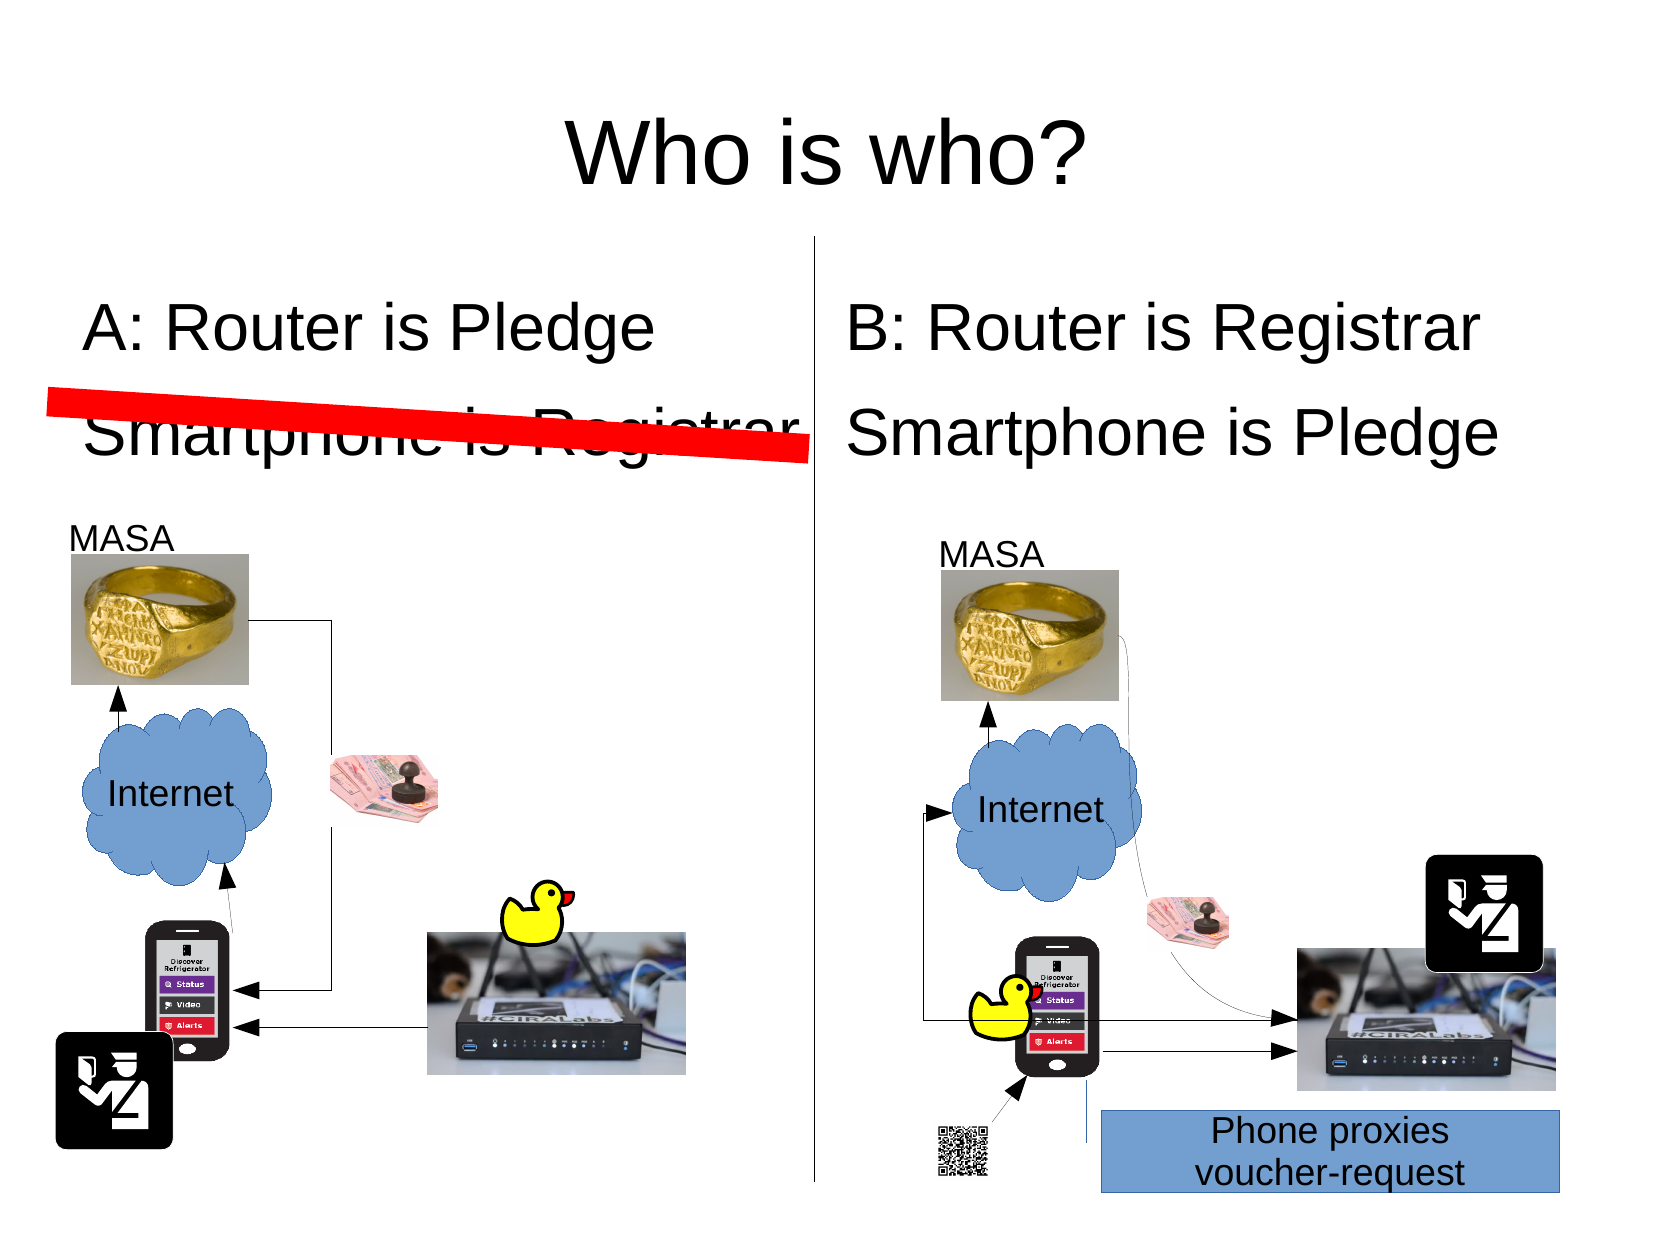

# Who is who?
A: Router is Pledge
Smartphone is Registrar
B: Router is Registrar
Smartphone is Pledge
MASA
MASA
Internet
Internet
Phone proxies
voucher-request